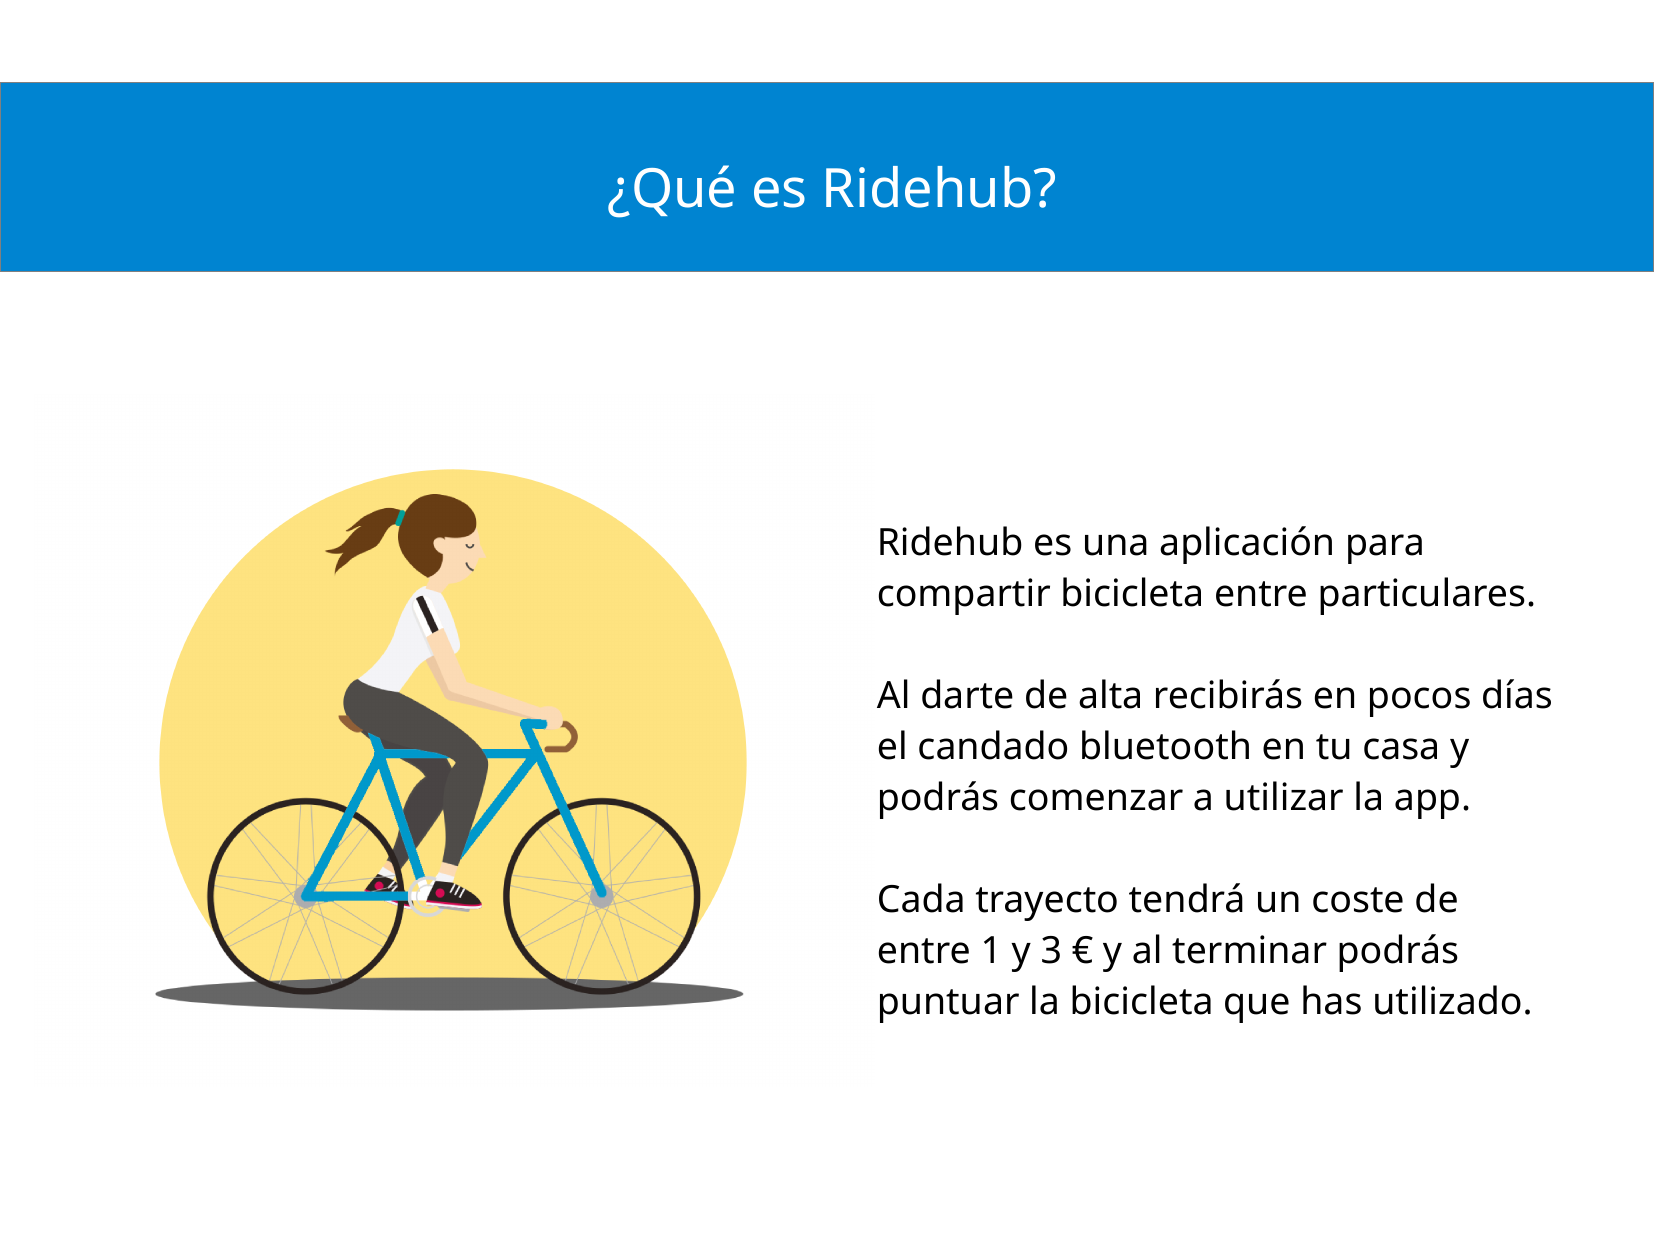

¿Qué es Ridehub?
Ridehub es una aplicación para compartir bicicleta entre particulares.
Al darte de alta recibirás en pocos días el candado bluetooth en tu casa y podrás comenzar a utilizar la app.
Cada trayecto tendrá un coste de entre 1 y 3 € y al terminar podrás puntuar la bicicleta que has utilizado.